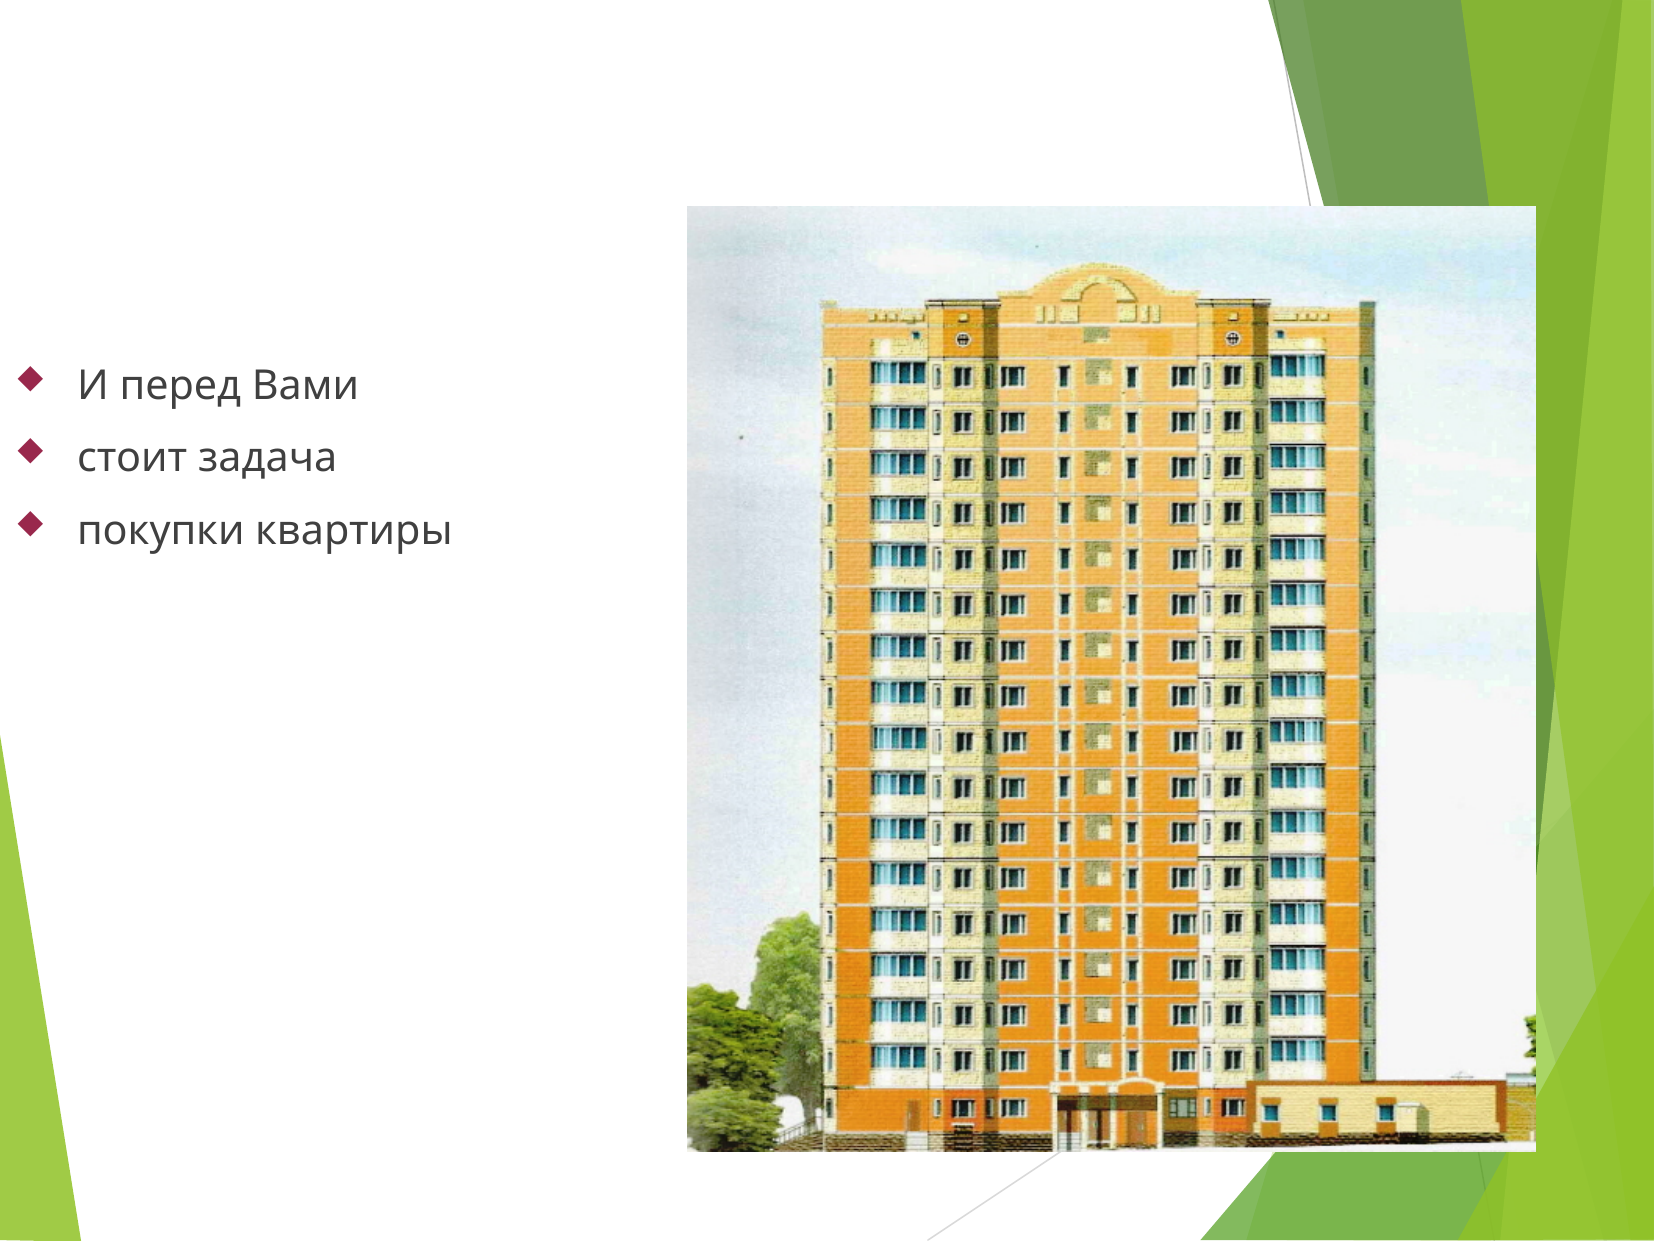

# И перед Вами
стоит задача
покупки квартиры